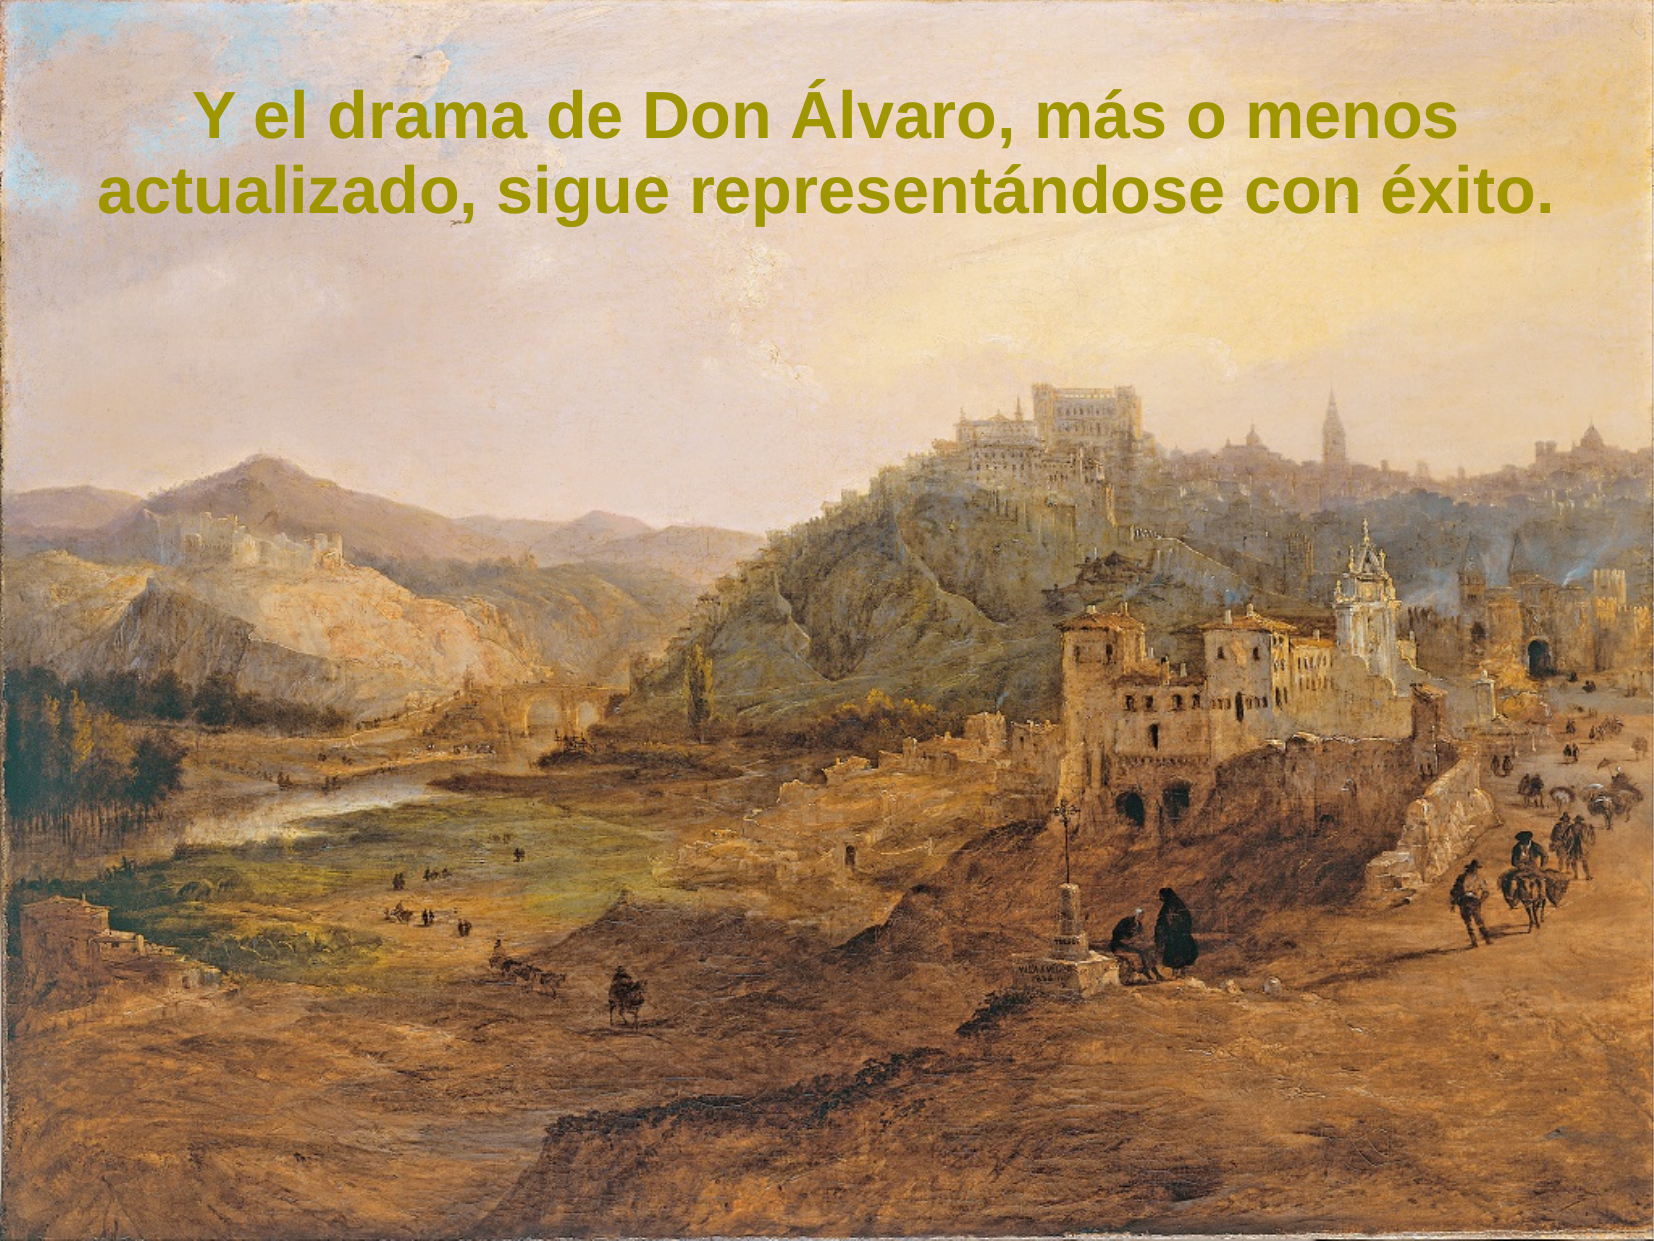

# Y el drama de Don Álvaro, más o menos actualizado, sigue representándose con éxito.